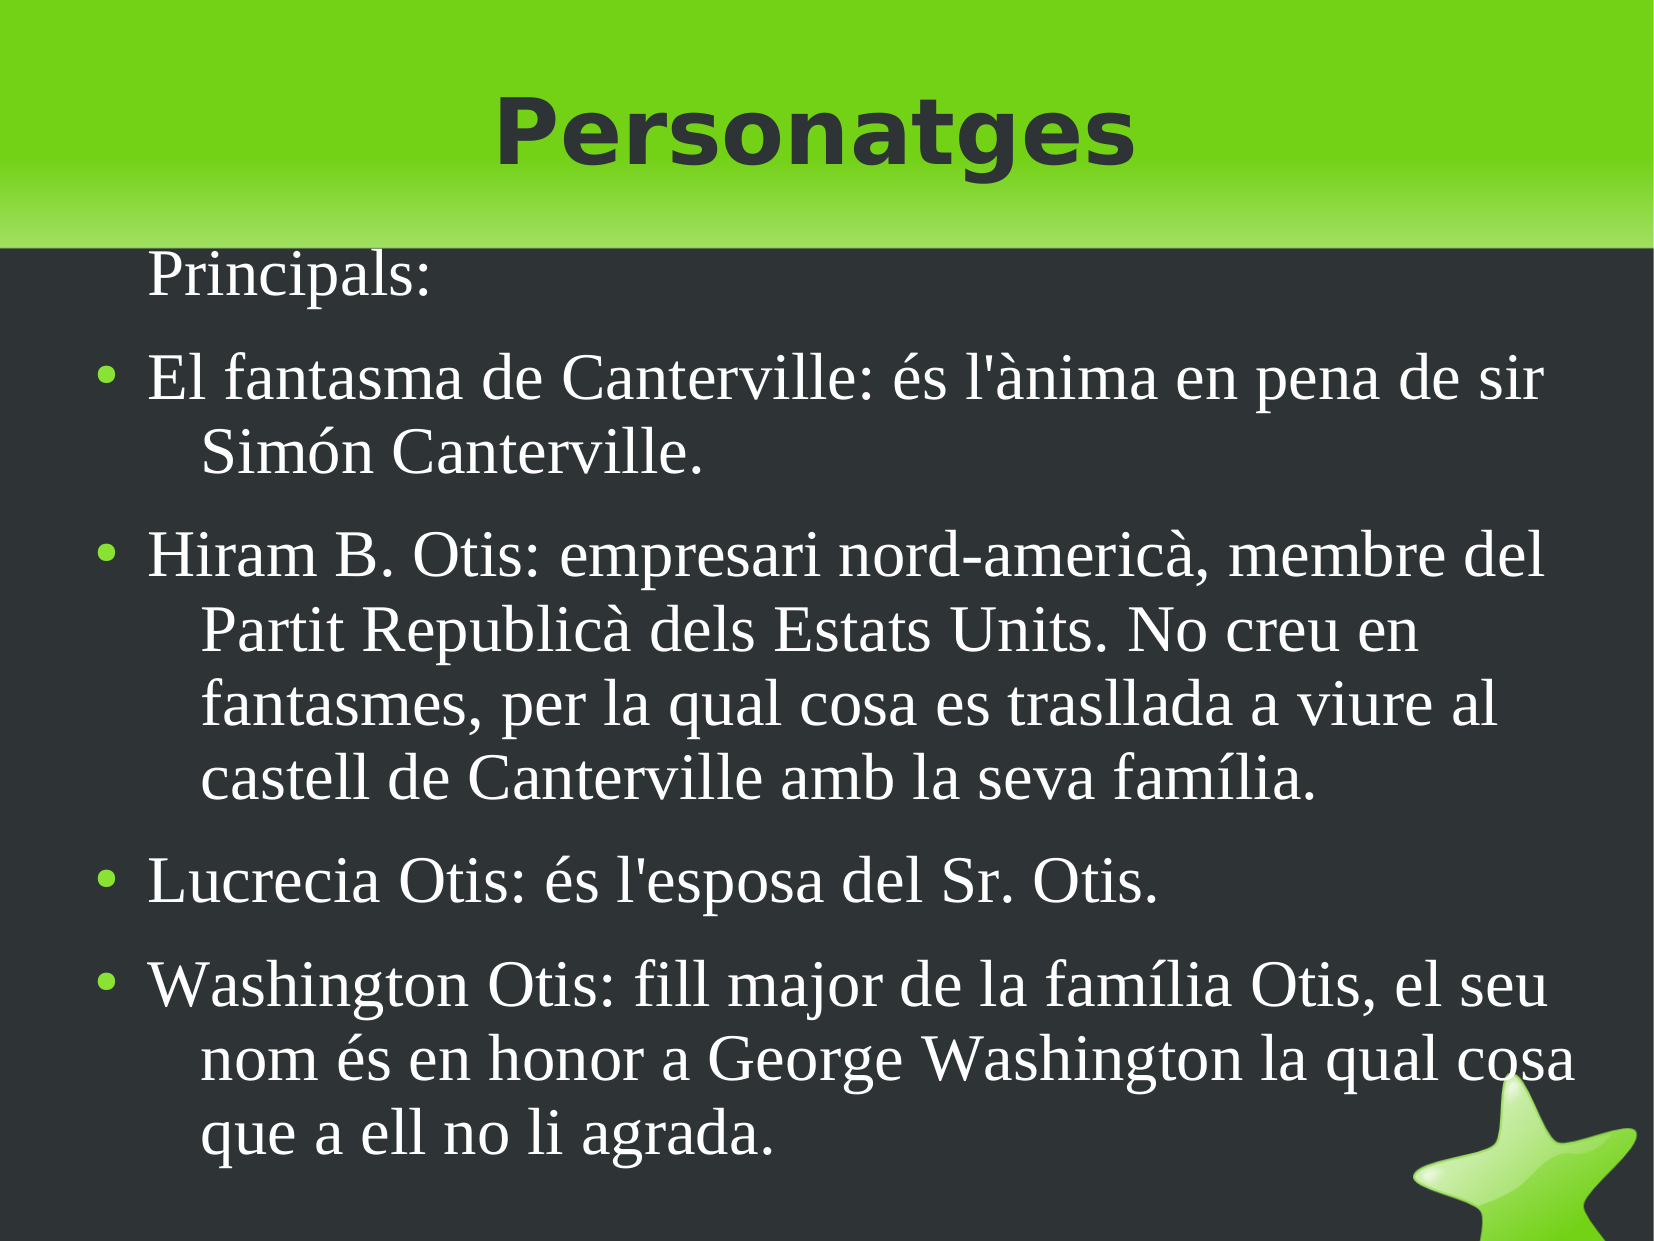

# Personatges
Principals:
El fantasma de Canterville: és l'ànima en pena de sir Simón Canterville.
Hiram B. Otis: empresari nord-americà, membre del Partit Republicà dels Estats Units. No creu en fantasmes, per la qual cosa es trasllada a viure al castell de Canterville amb la seva família.
Lucrecia Otis: és l'esposa del Sr. Otis.
Washington Otis: fill major de la família Otis, el seu nom és en honor a George Washington la qual cosa que a ell no li agrada.